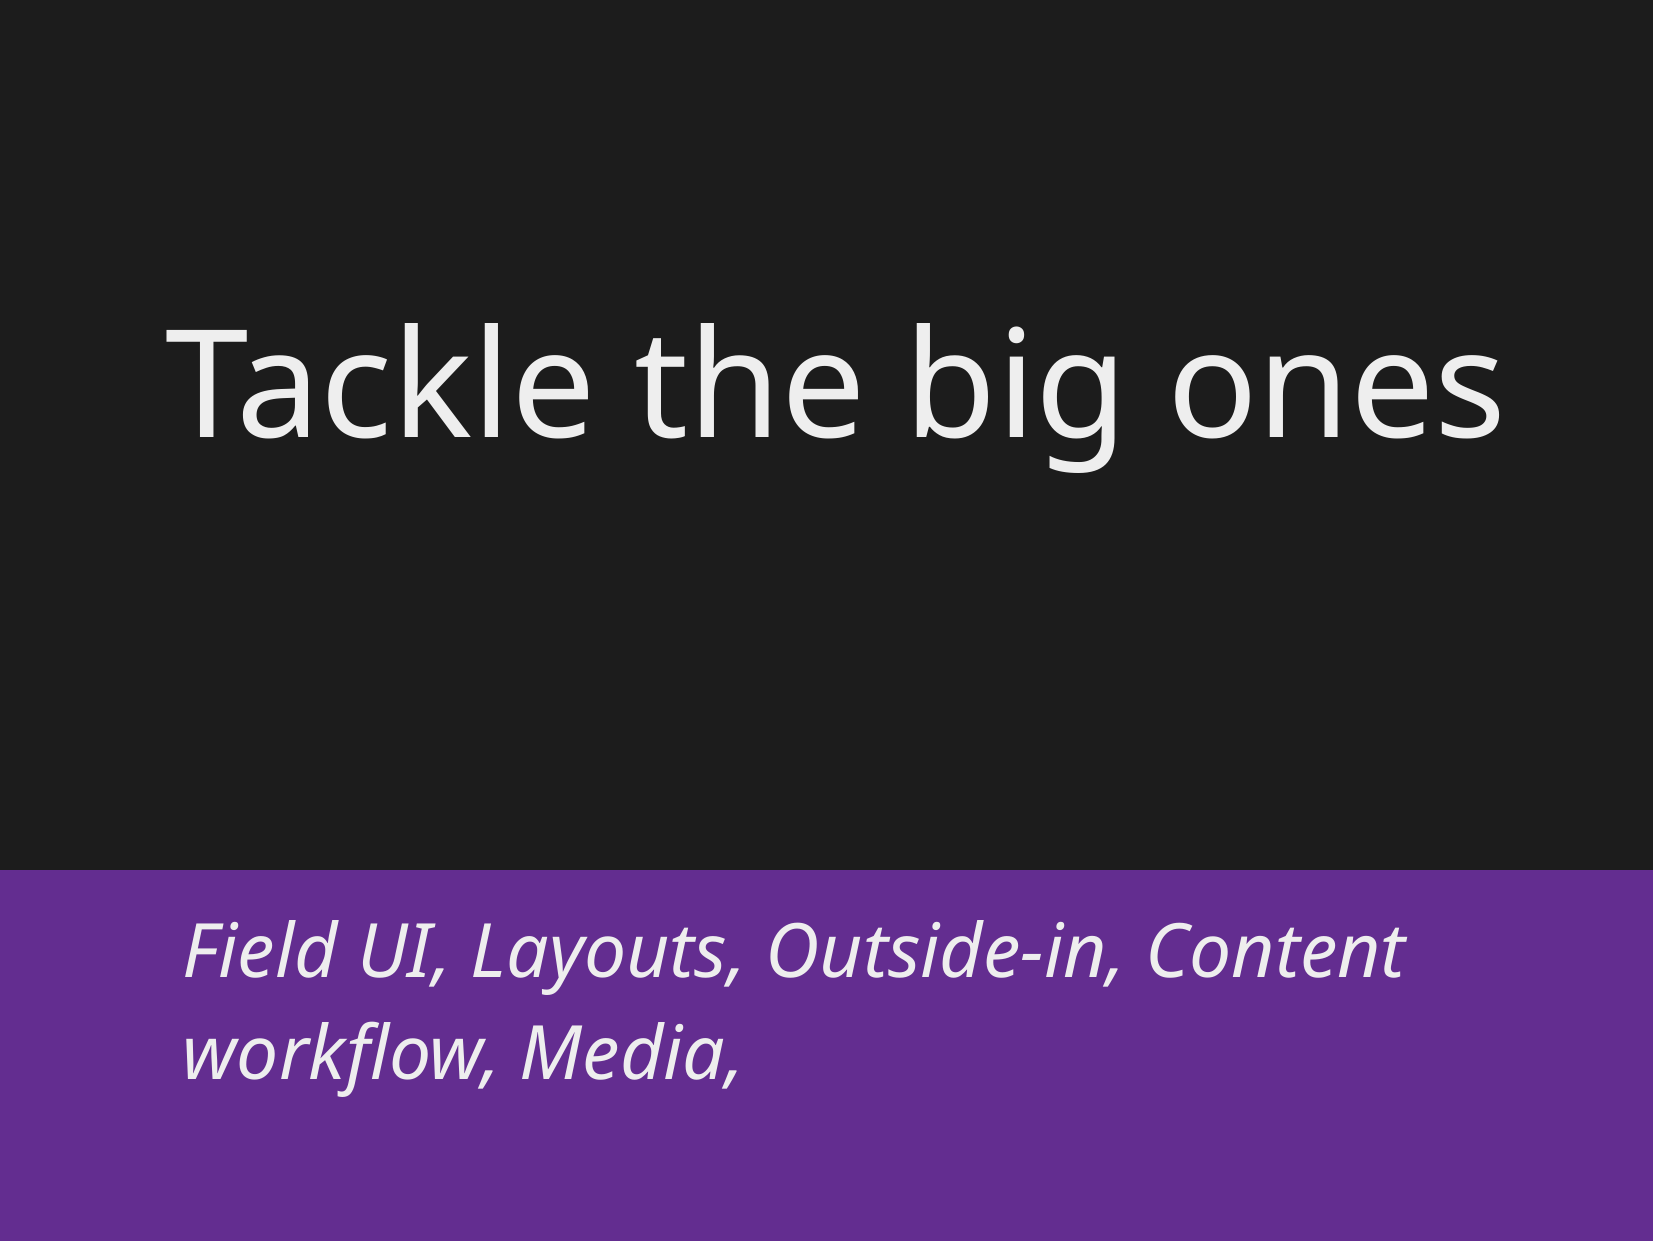

# Tackle the big ones
Field UI, Layouts, Outside-in, Content workflow, Media,